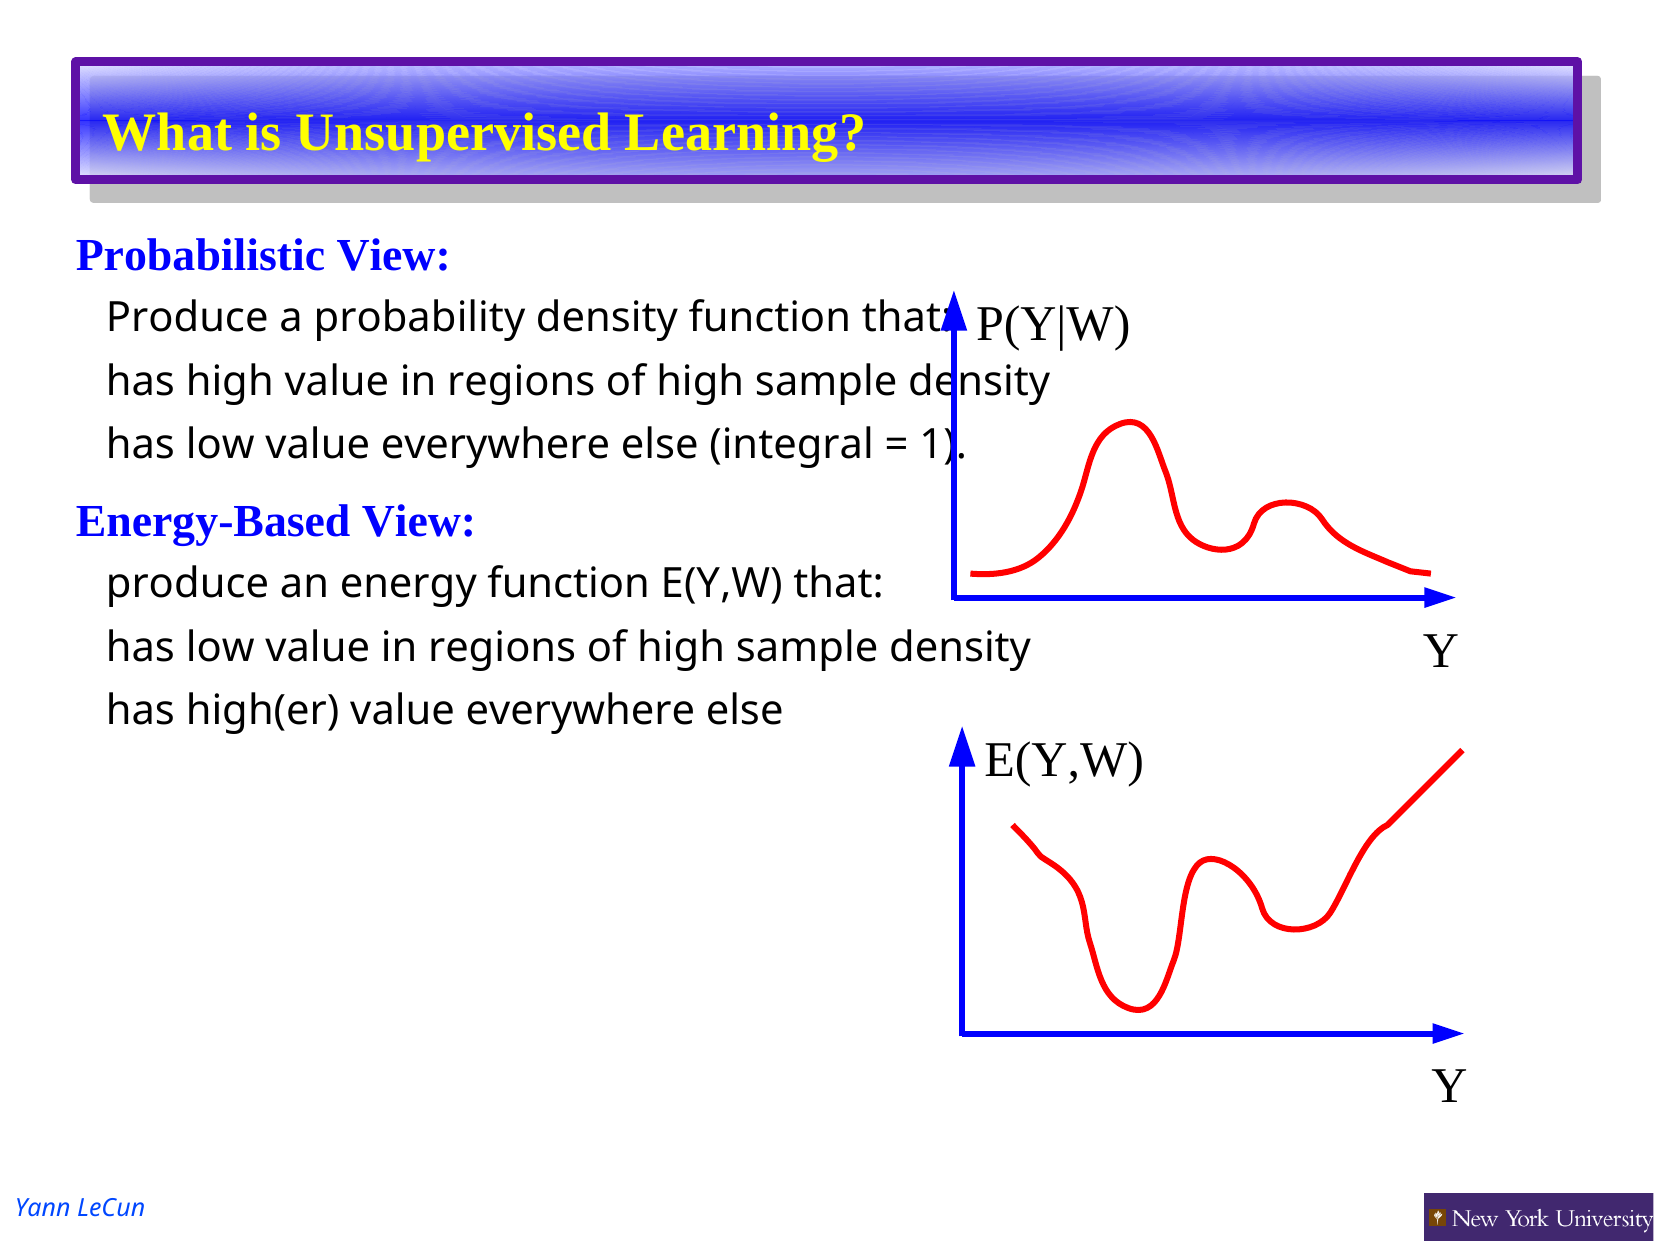

# What is Unsupervised Learning?
Probabilistic View:
Produce a probability density function that:
has high value in regions of high sample density
has low value everywhere else (integral = 1).
Energy-Based View:
produce an energy function E(Y,W) that:
has low value in regions of high sample density
has high(er) value everywhere else
P(Y|W)
Y
E(Y,W)
Y